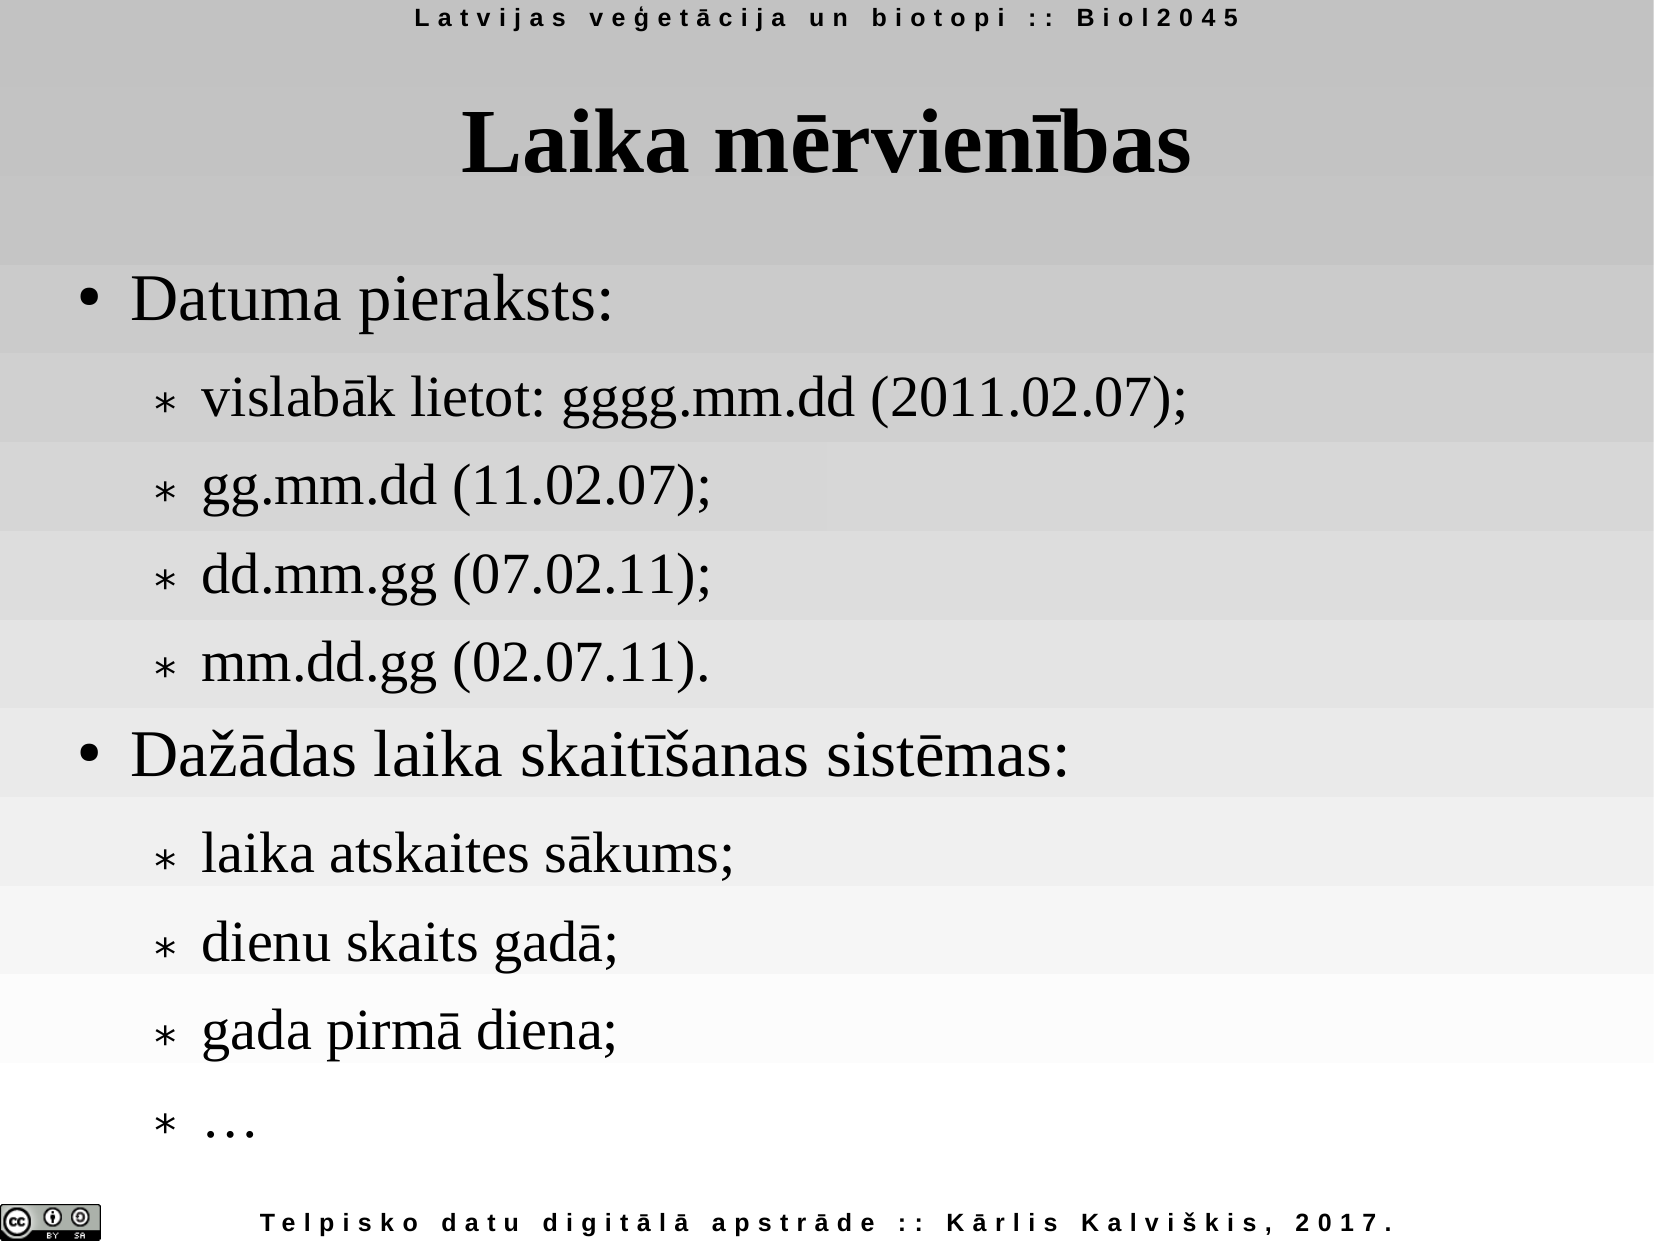

# Laika mērvienības
Datuma pieraksts:
vislabāk lietot: gggg.mm.dd (2011.02.07);
gg.mm.dd (11.02.07);
dd.mm.gg (07.02.11);
mm.dd.gg (02.07.11).
Dažādas laika skaitīšanas sistēmas:
laika atskaites sākums;
dienu skaits gadā;
gada pirmā diena;
…